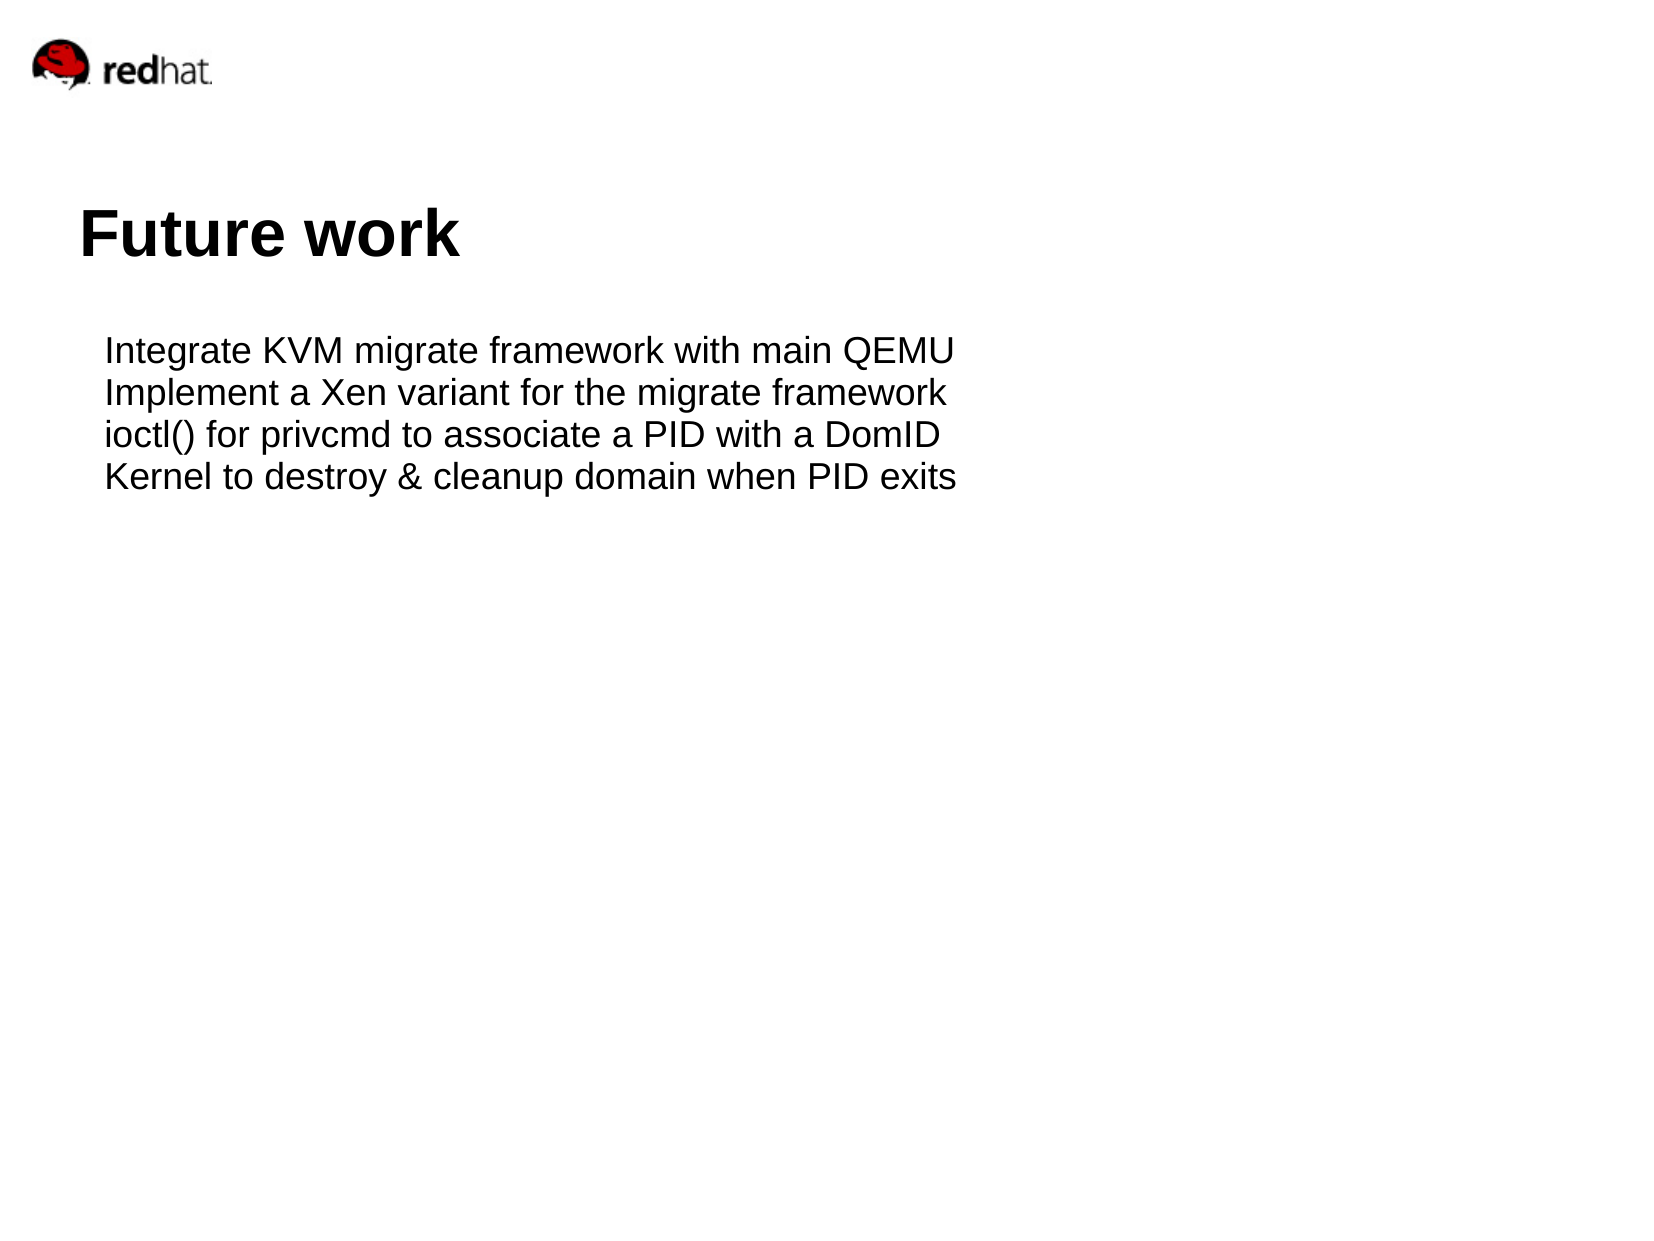

# Future work
Integrate KVM migrate framework with main QEMU
Implement a Xen variant for the migrate framework
ioctl() for privcmd to associate a PID with a DomID
Kernel to destroy & cleanup domain when PID exits